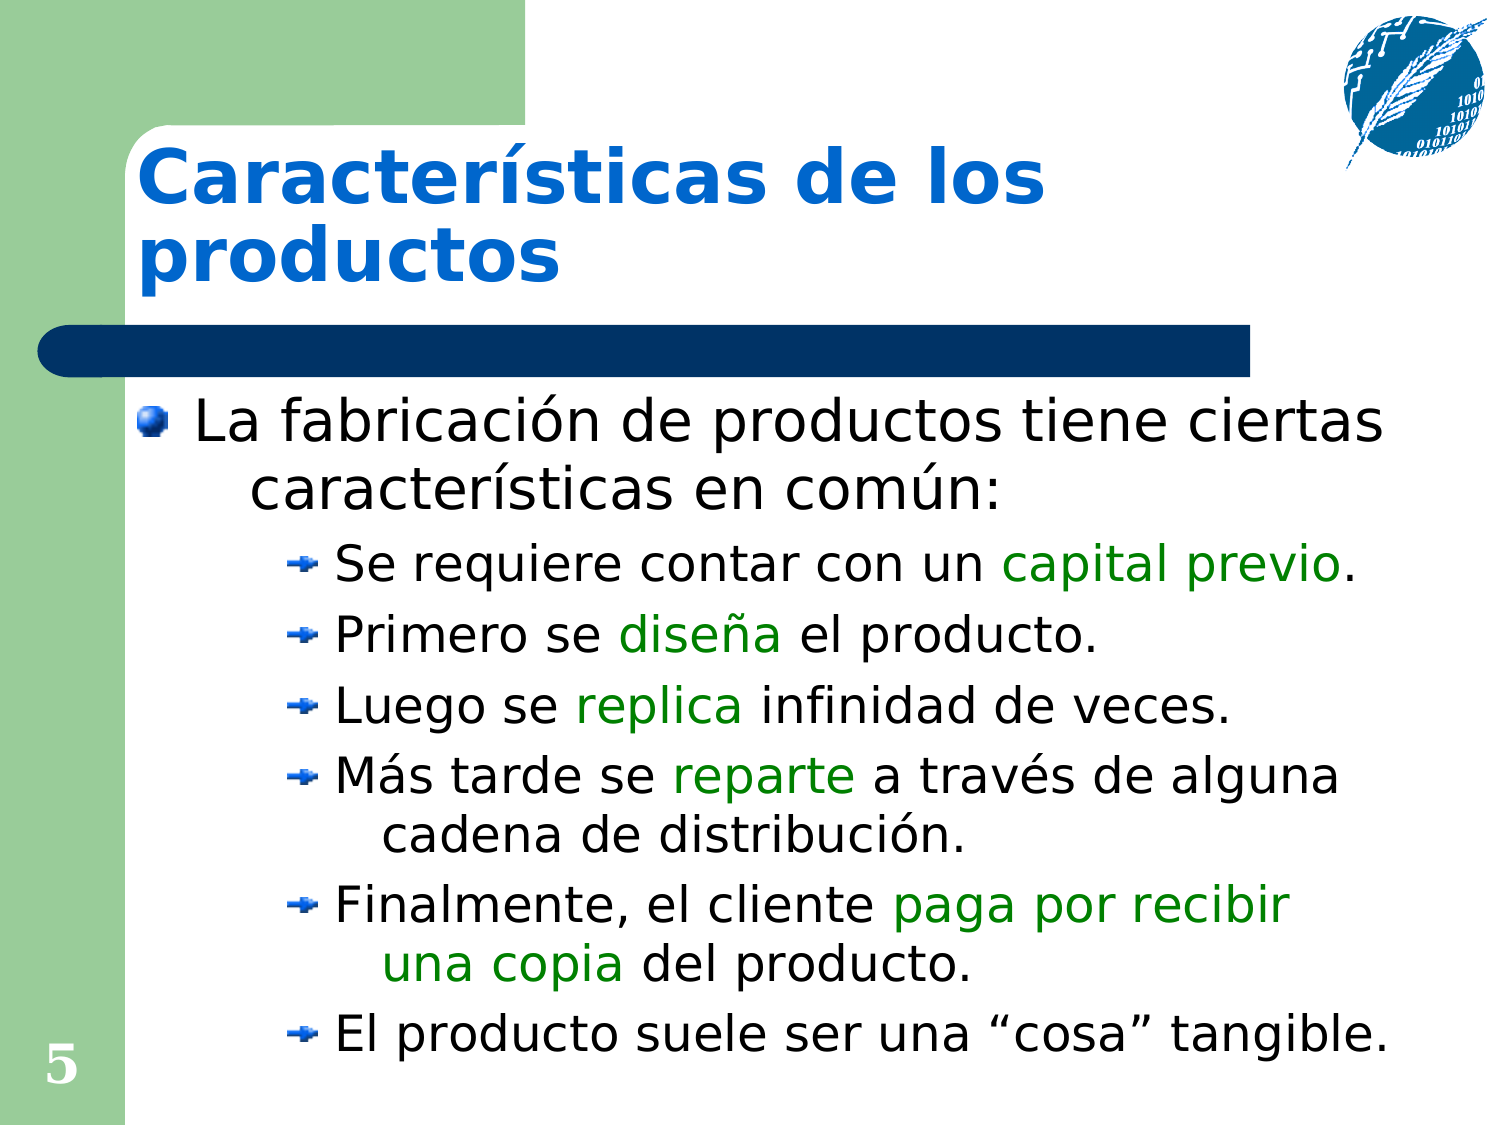

# Características de los productos
La fabricación de productos tiene ciertas características en común:
Se requiere contar con un capital previo.
Primero se diseña el producto.
Luego se replica infinidad de veces.
Más tarde se reparte a través de alguna cadena de distribución.
Finalmente, el cliente paga por recibir una copia del producto.
El producto suele ser una “cosa” tangible.
5